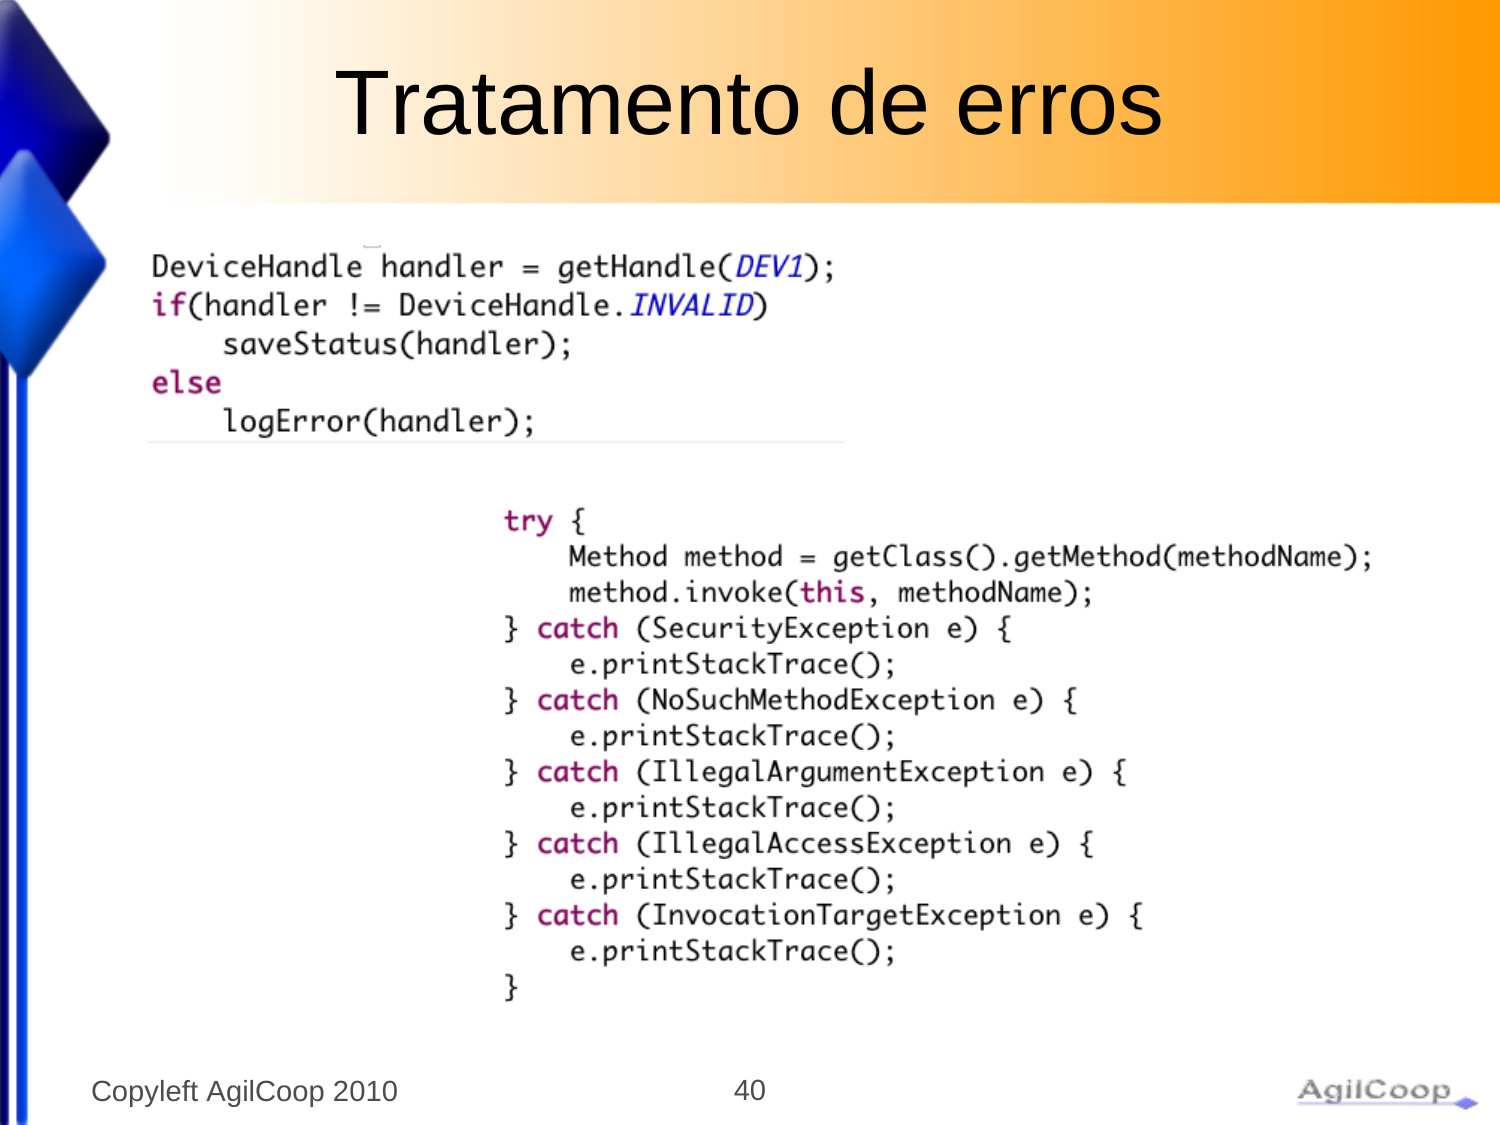

# Tratamento de erros
Copyleft AgilCoop 2010
40